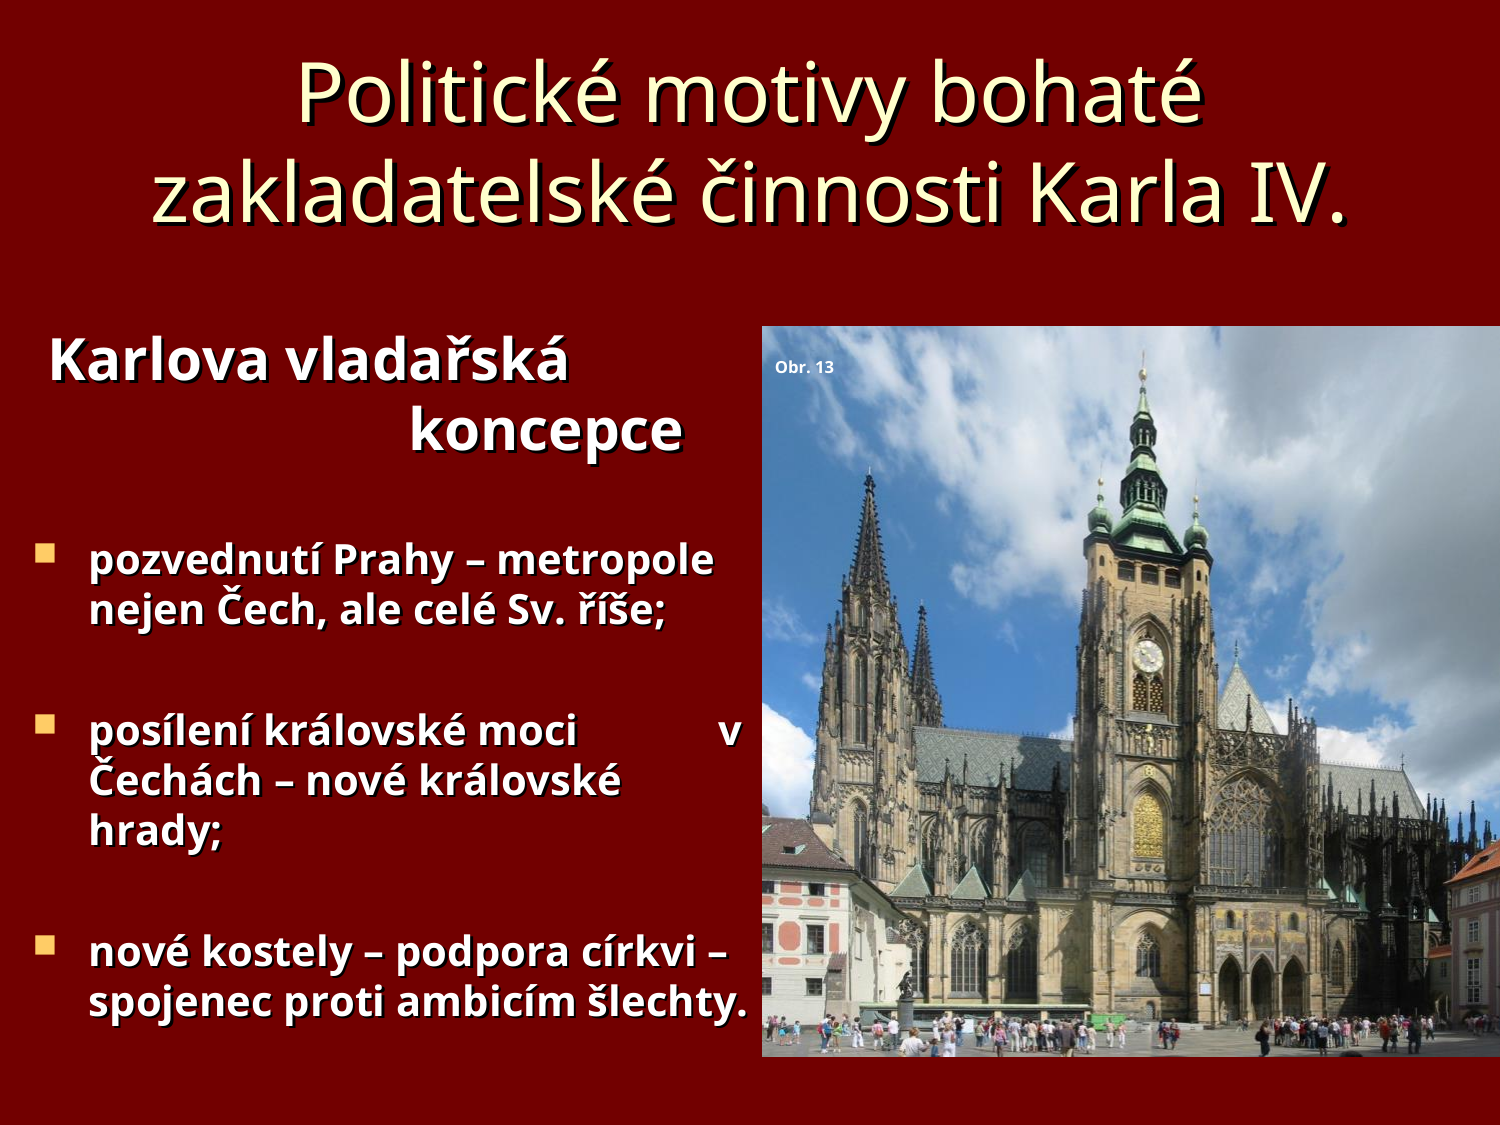

# Politické motivy bohaté zakladatelské činnosti Karla IV.
 Karlova vladařská 			 koncepce
pozvednutí Prahy – metropole nejen Čech, ale celé Sv. říše;
posílení královské moci v Čechách – nové královské hrady;
nové kostely – podpora církvi –spojenec proti ambicím šlechty.
Obr. 13